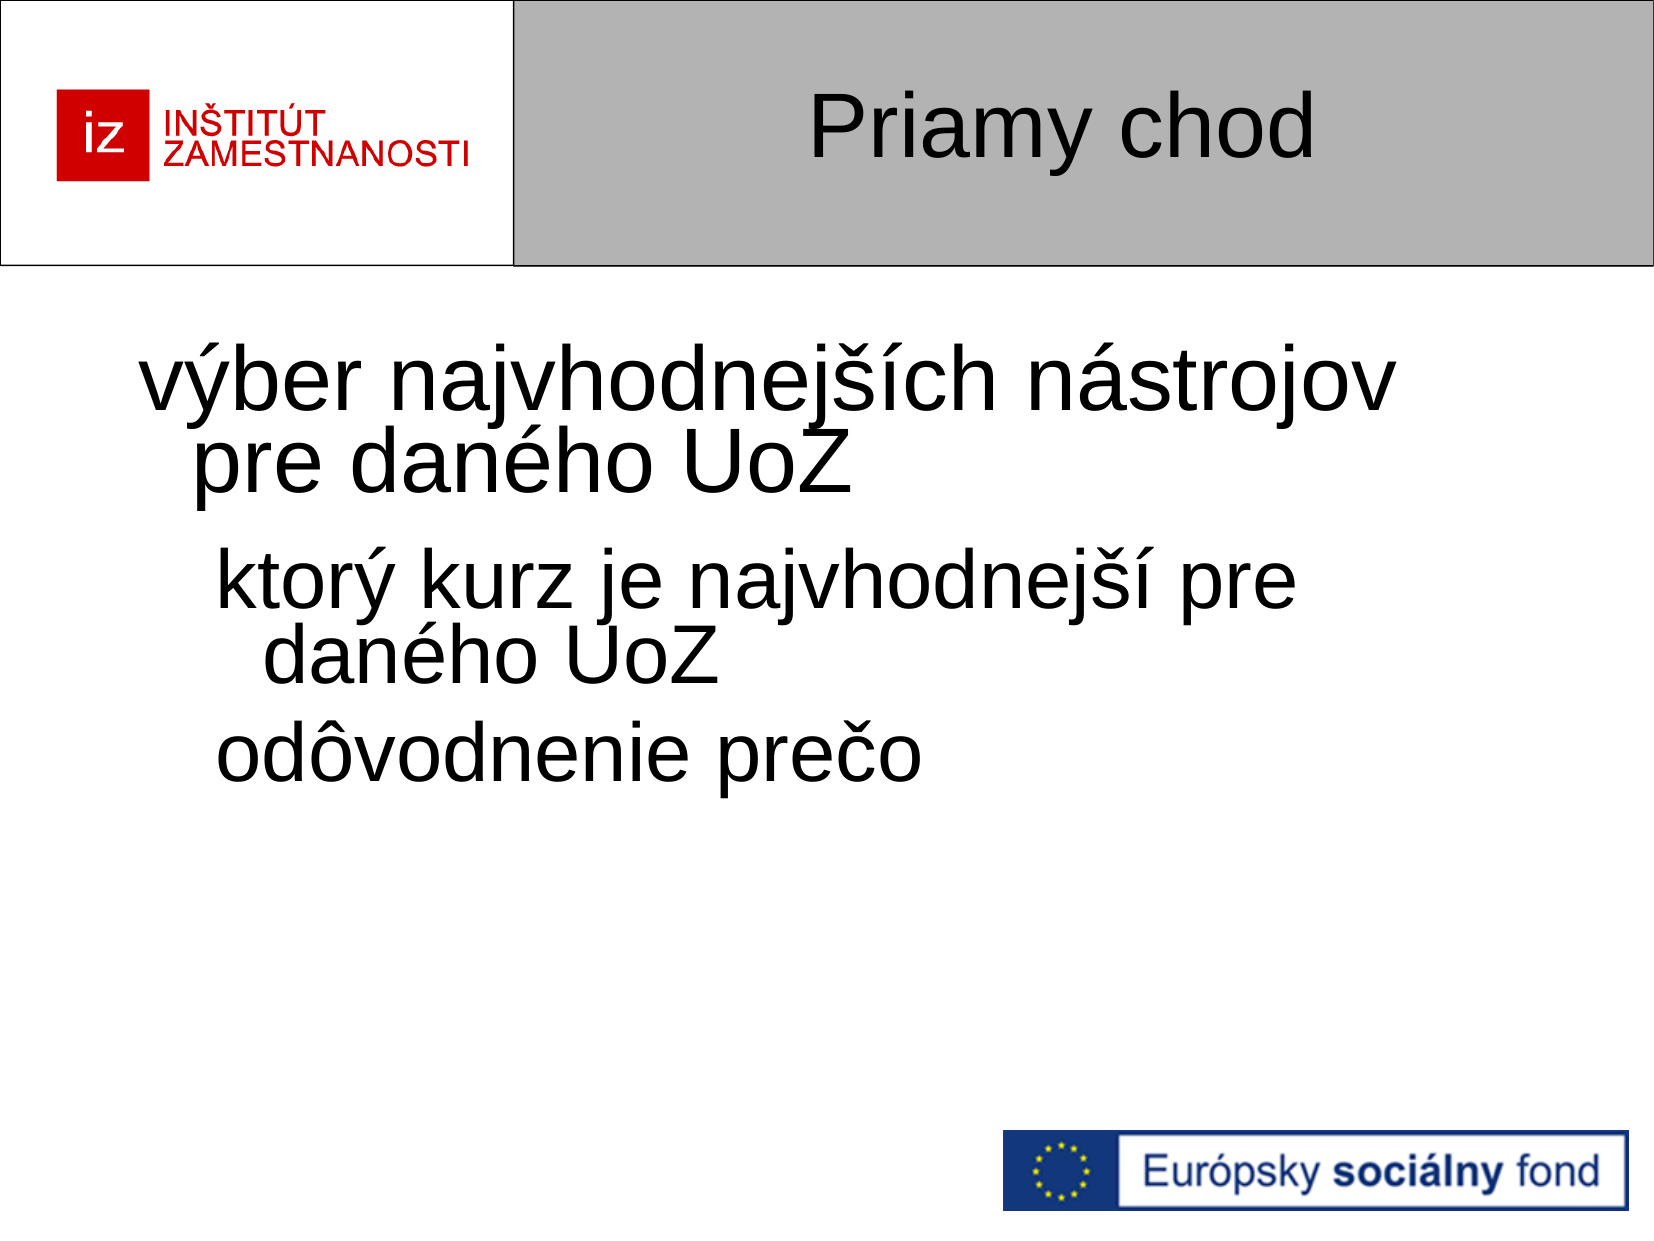

# Priamy chod
výber najvhodnejších nástrojov pre daného UoZ
ktorý kurz je najvhodnejší pre daného UoZ
odôvodnenie prečo